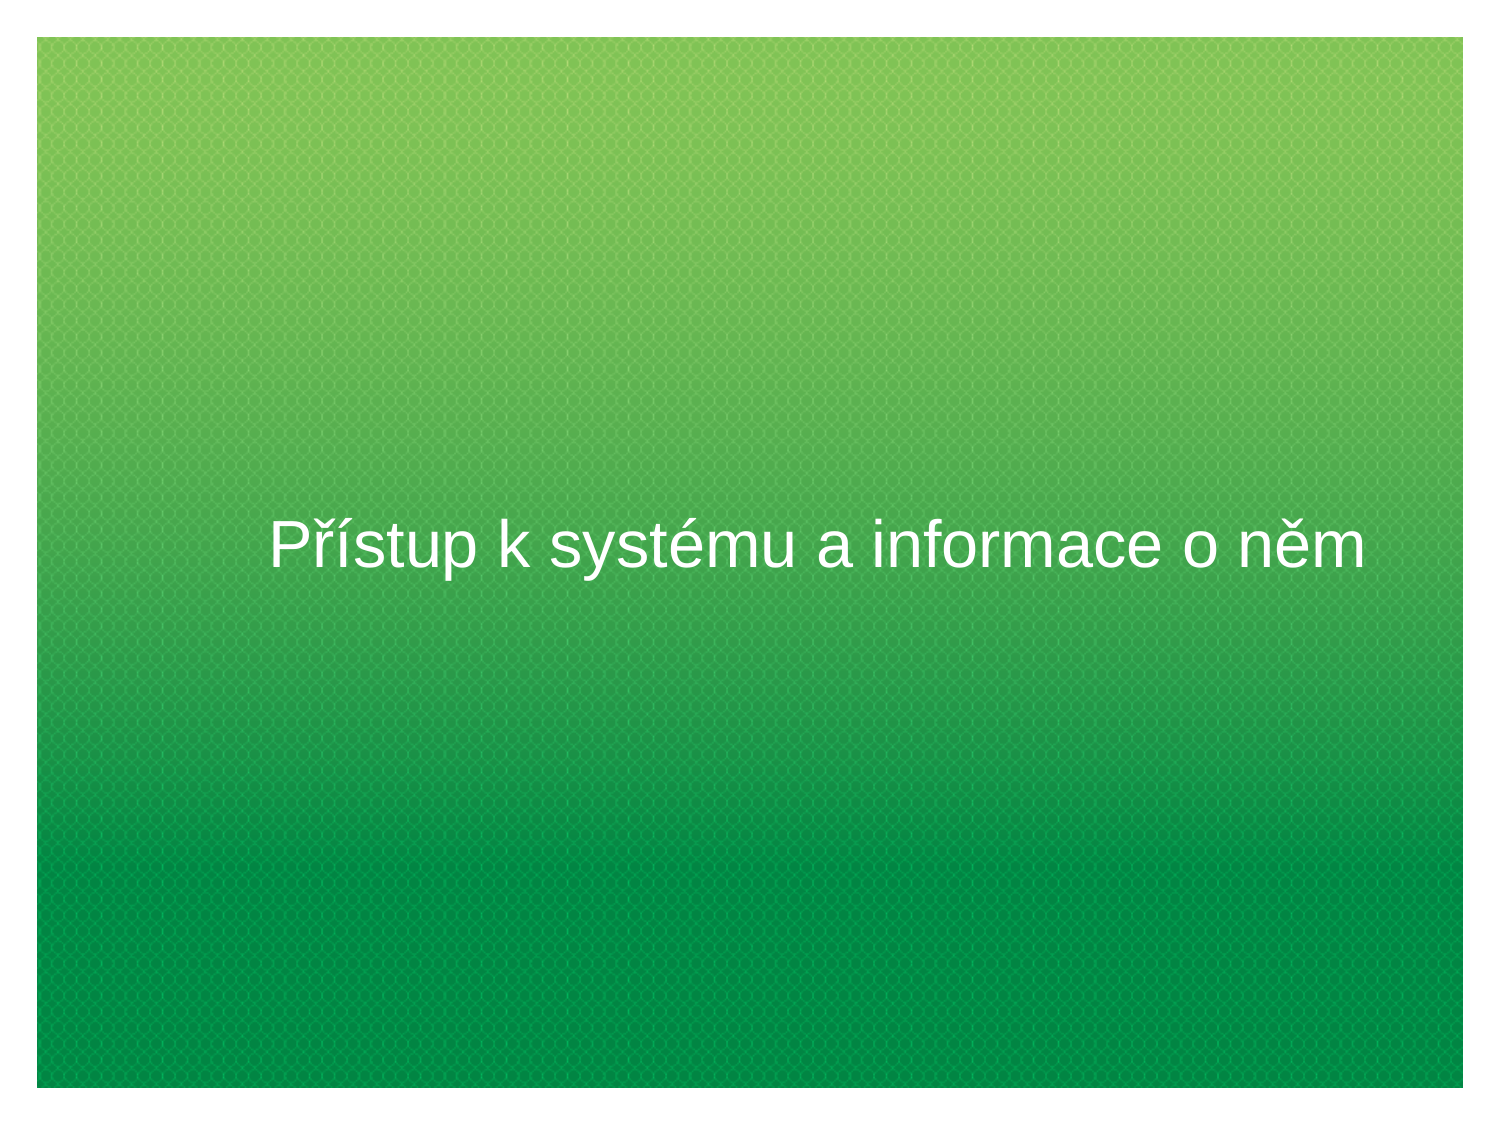

# Přístup k systému a informace o něm